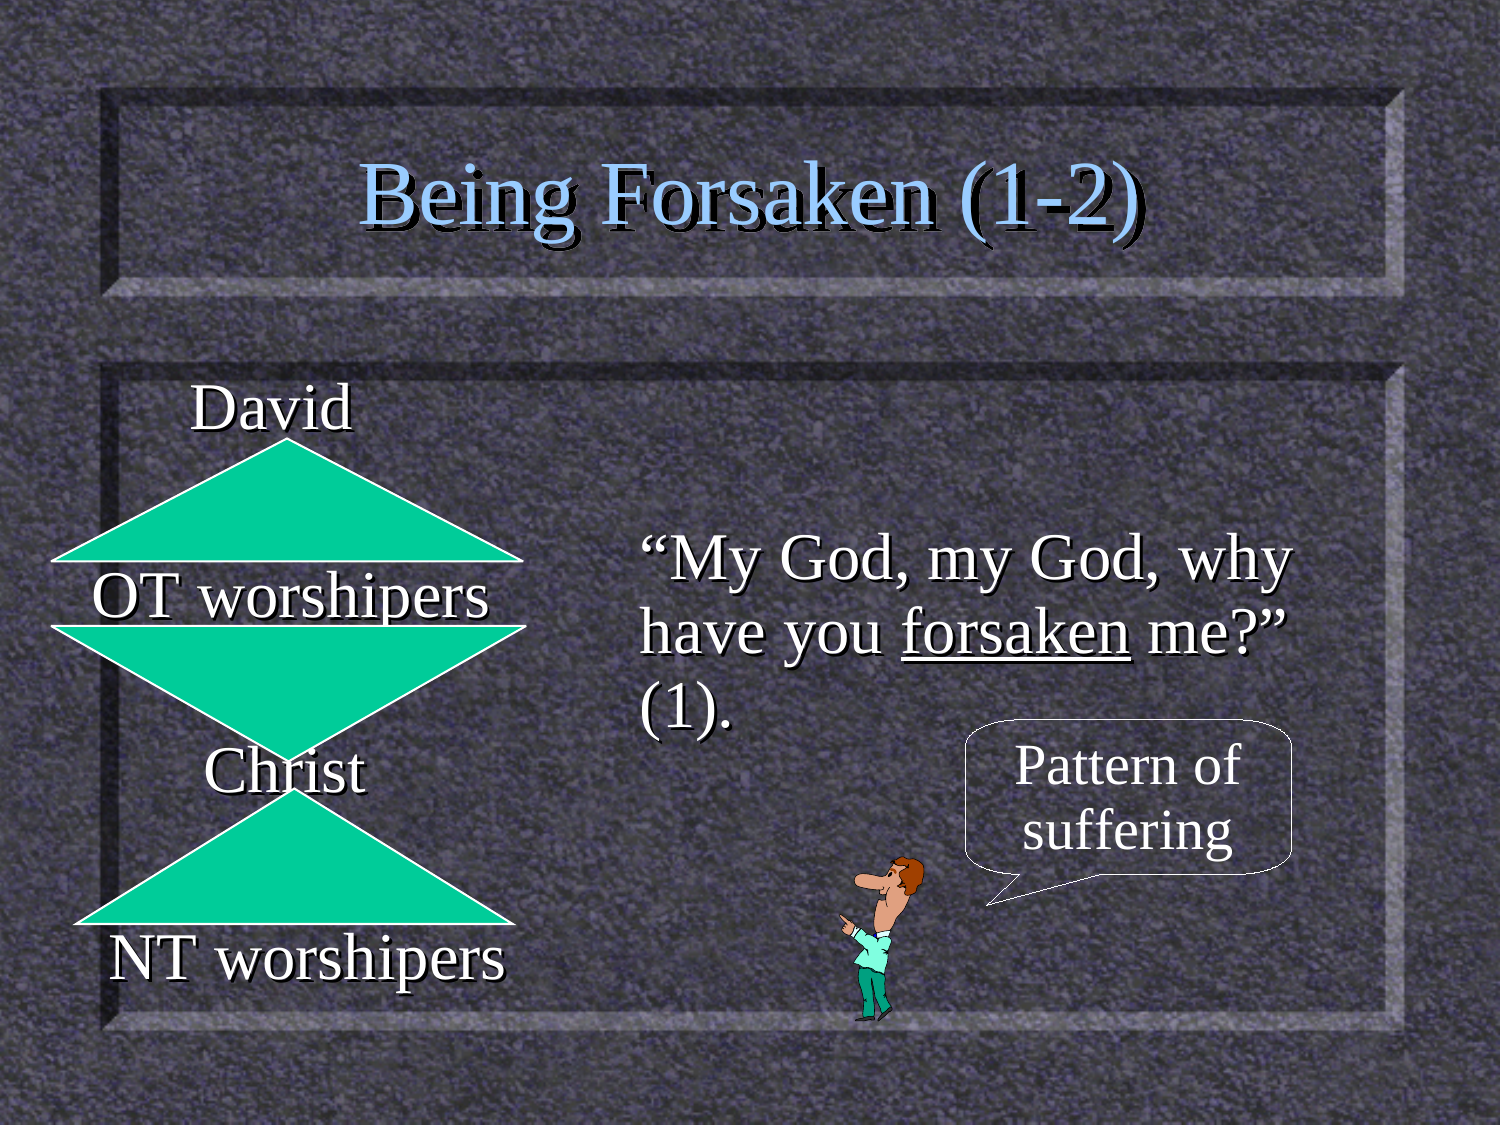

# Being Forsaken (1-2)
David
OT worshipers
“My God, my God, why have you forsaken me?” (1).
Christ
Pattern of
suffering
NT worshipers